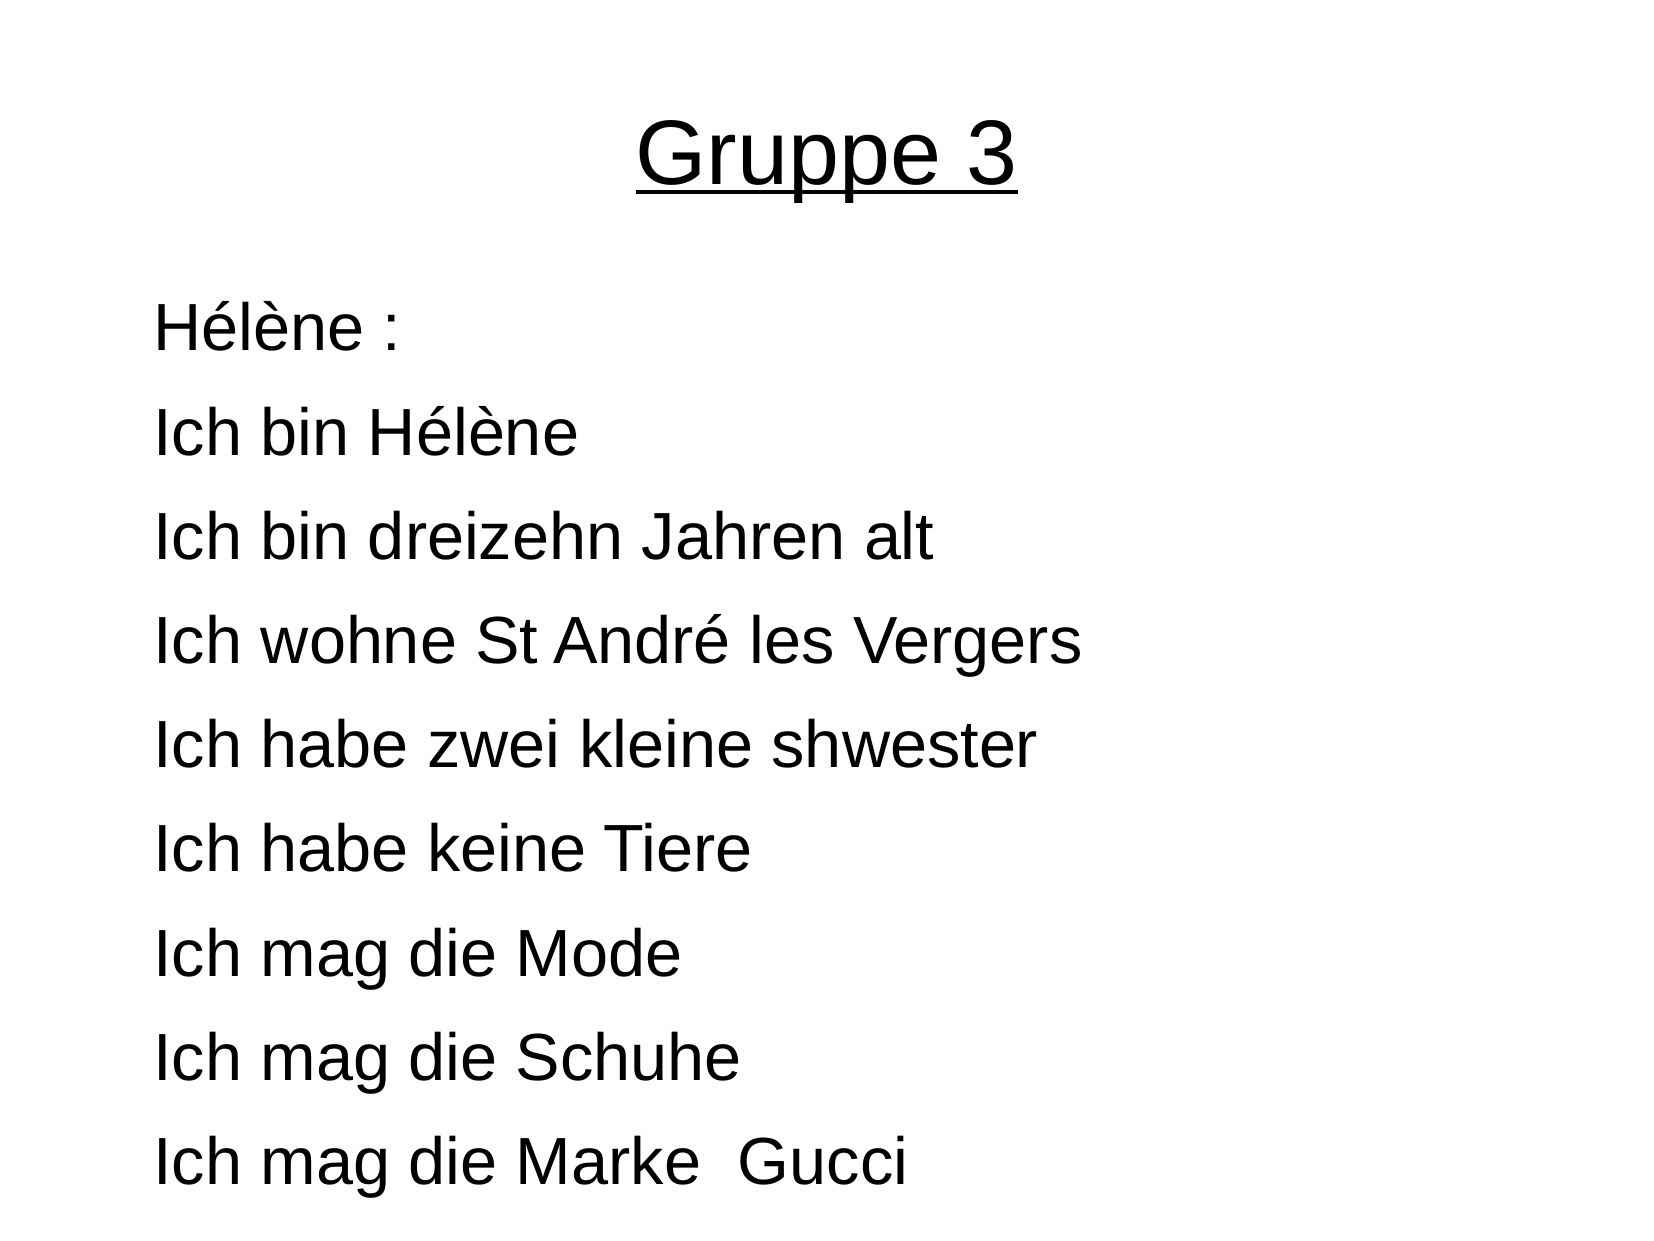

# Gruppe 3
Hélène :
Ich bin Hélène
Ich bin dreizehn Jahren alt
Ich wohne St André les Vergers
Ich habe zwei kleine shwester
Ich habe keine Tiere
Ich mag die Mode
Ich mag die Schuhe
Ich mag die Marke Gucci